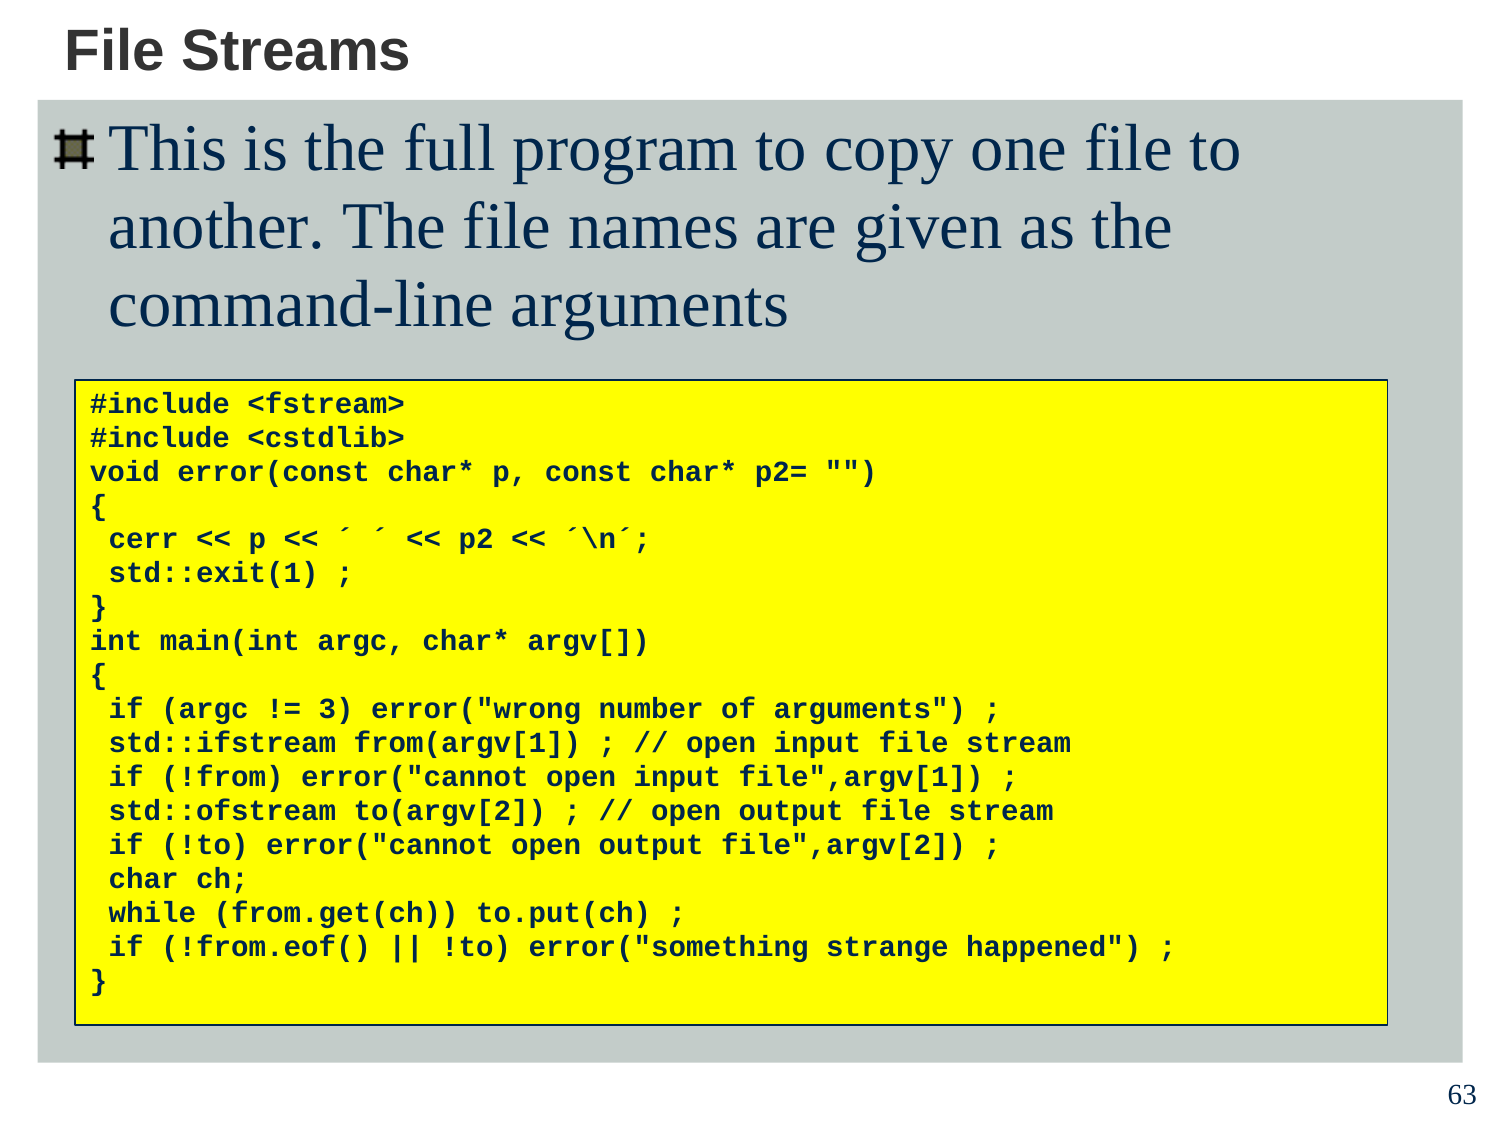

# File Streams
This is the full program to copy one file to another. The file names are given as the command-line arguments
#include <fstream>
#include <cstdlib>
void error(const char* p, const char* p2= "")
{
	cerr << p << ´ ´ << p2 << ´\n´;
	std::exit(1) ;
}
int main(int argc, char* argv[])
{
	if (argc != 3) error("wrong number of arguments") ;
	std::ifstream from(argv[1]) ; // open input file stream
	if (!from) error("cannot open input file",argv[1]) ;
	std::ofstream to(argv[2]) ; // open output file stream
	if (!to) error("cannot open output file",argv[2]) ;
	char ch;
	while (from.get(ch)) to.put(ch) ;
	if (!from.eof() || !to) error("something strange happened") ;
}